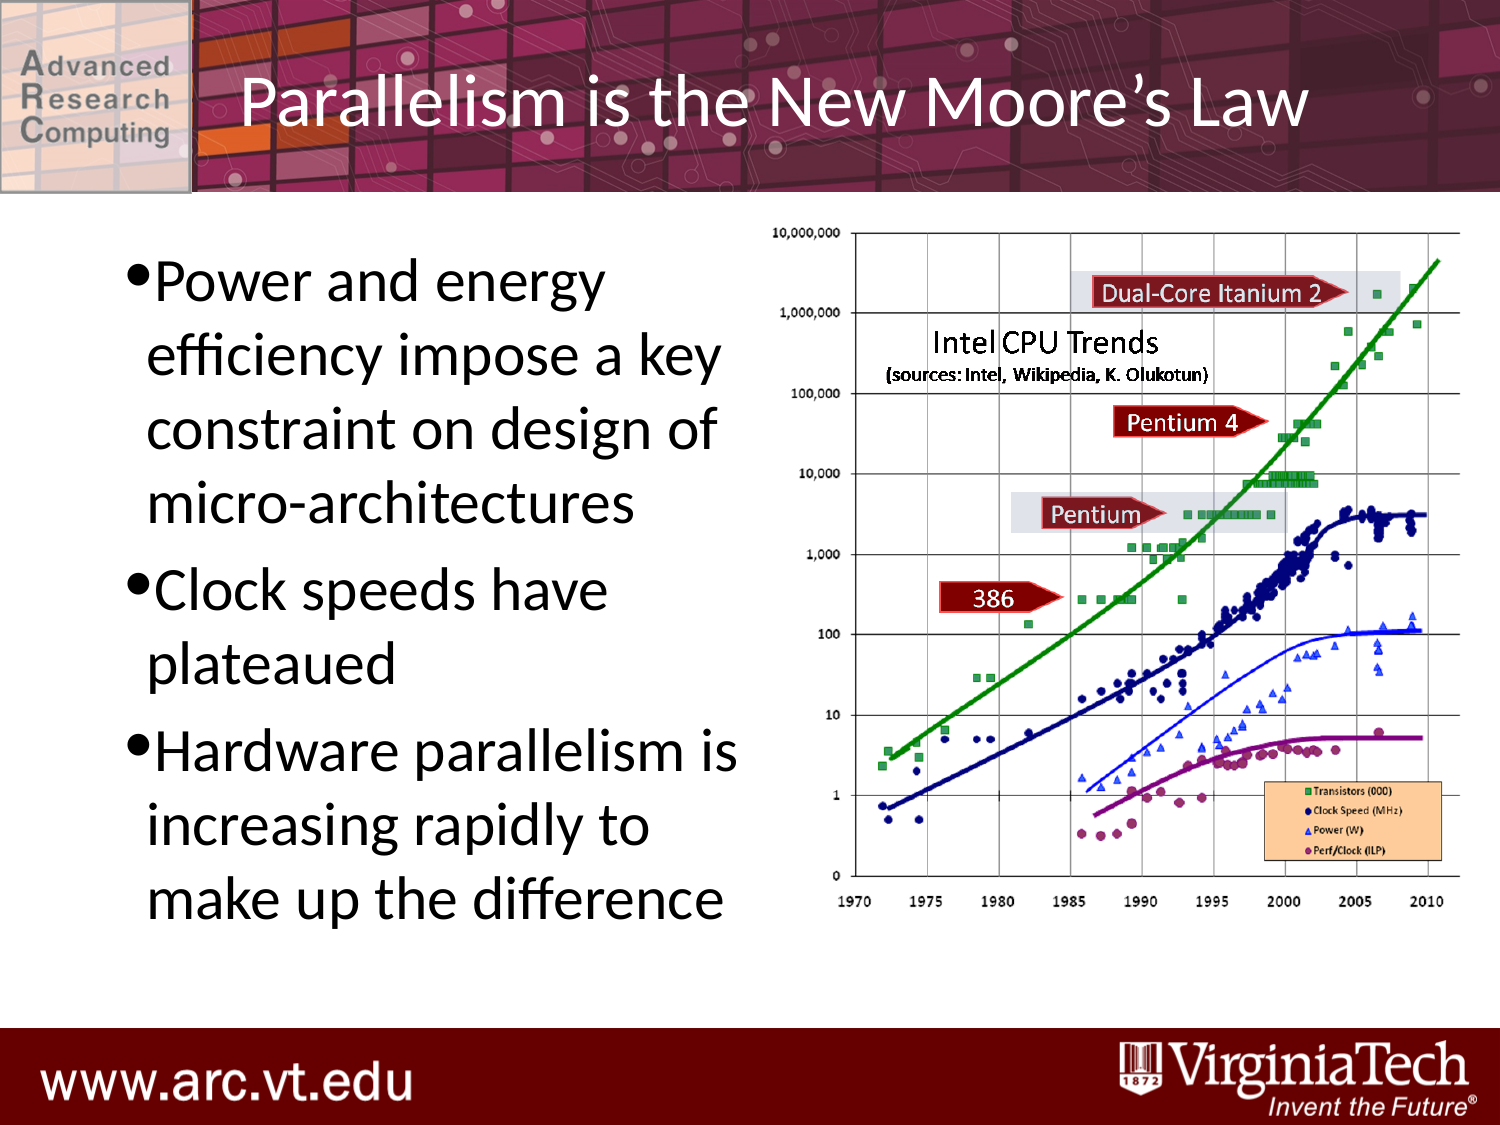

# Parallelism is the New Moore’s Law
Power and energy efficiency impose a key constraint on design of micro-architectures
Clock speeds have plateaued
Hardware parallelism is increasing rapidly to make up the difference